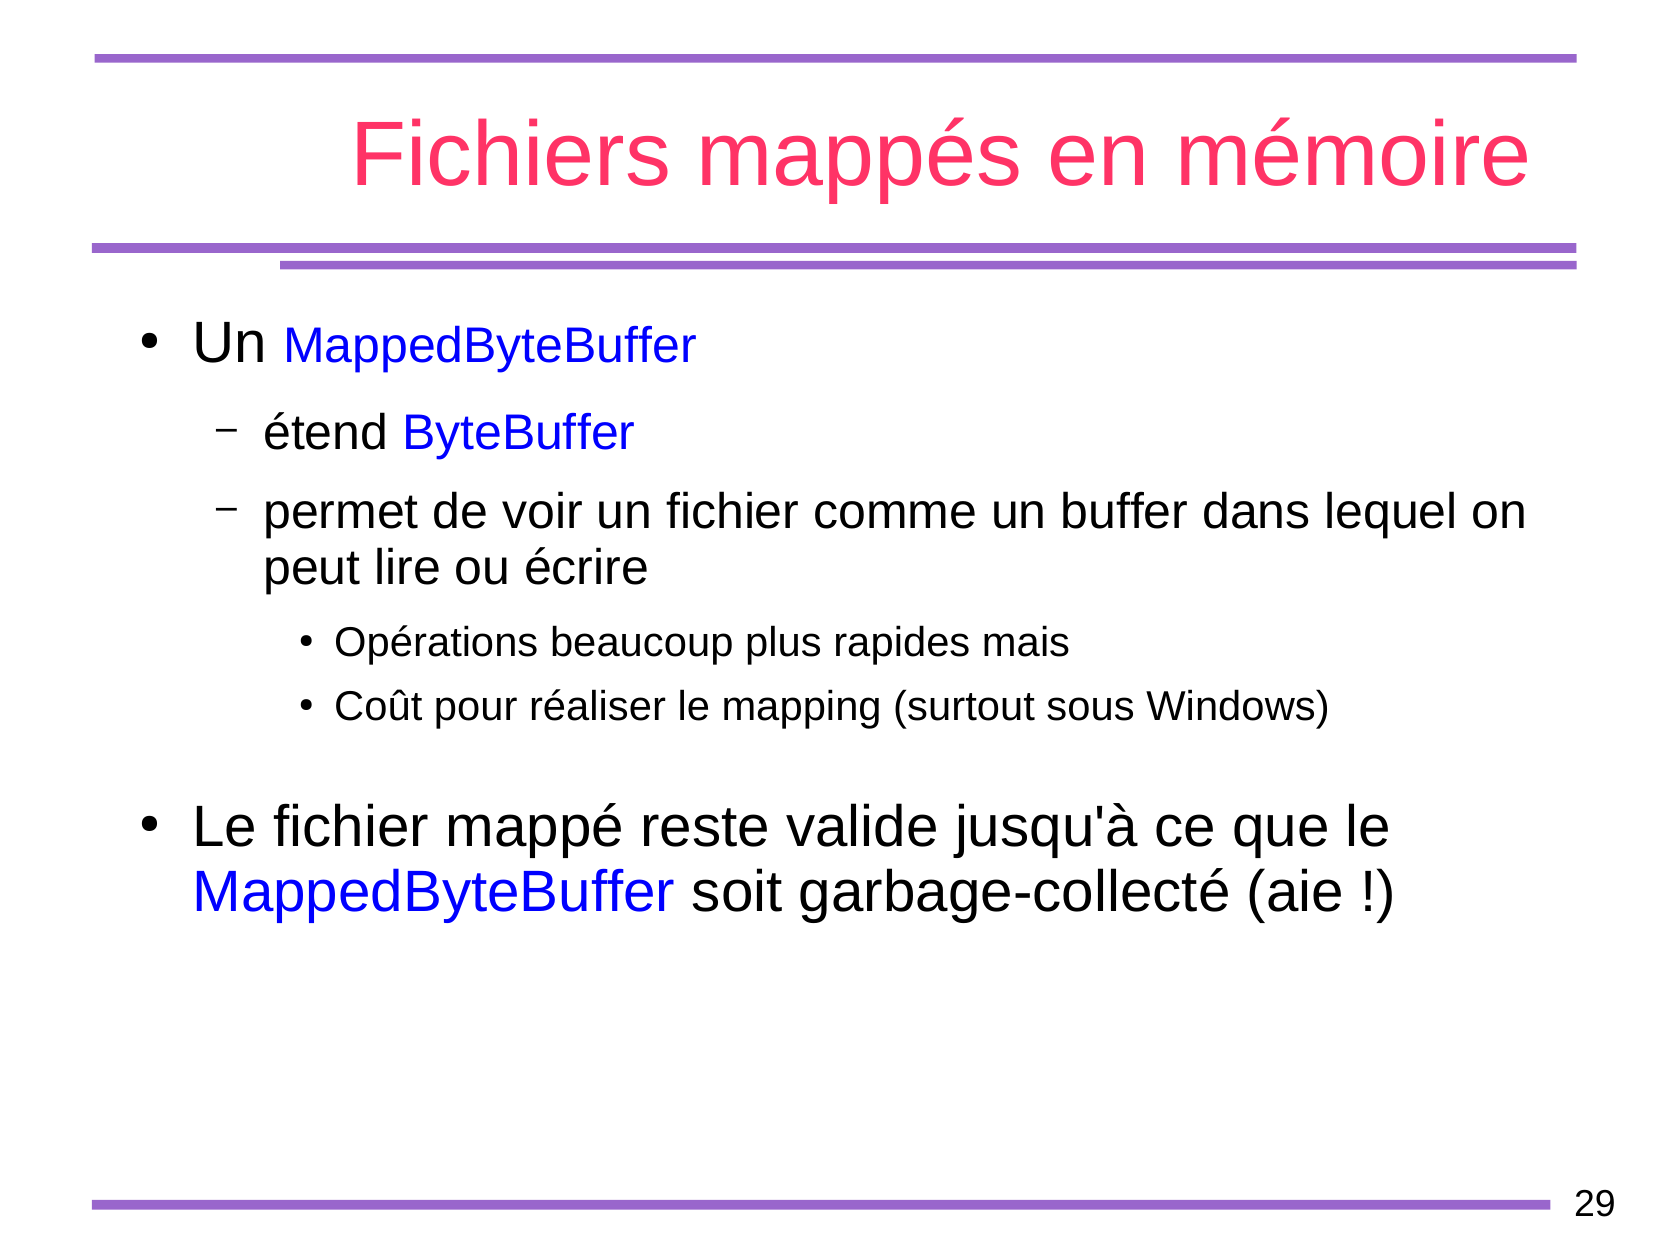

# Fichiers mappés en mémoire
Un MappedByteBuffer
étend ByteBuffer
permet de voir un fichier comme un buffer dans lequel on peut lire ou écrire
Opérations beaucoup plus rapides mais
Coût pour réaliser le mapping (surtout sous Windows)
Le fichier mappé reste valide jusqu'à ce que le MappedByteBuffer soit garbage-collecté (aie !)